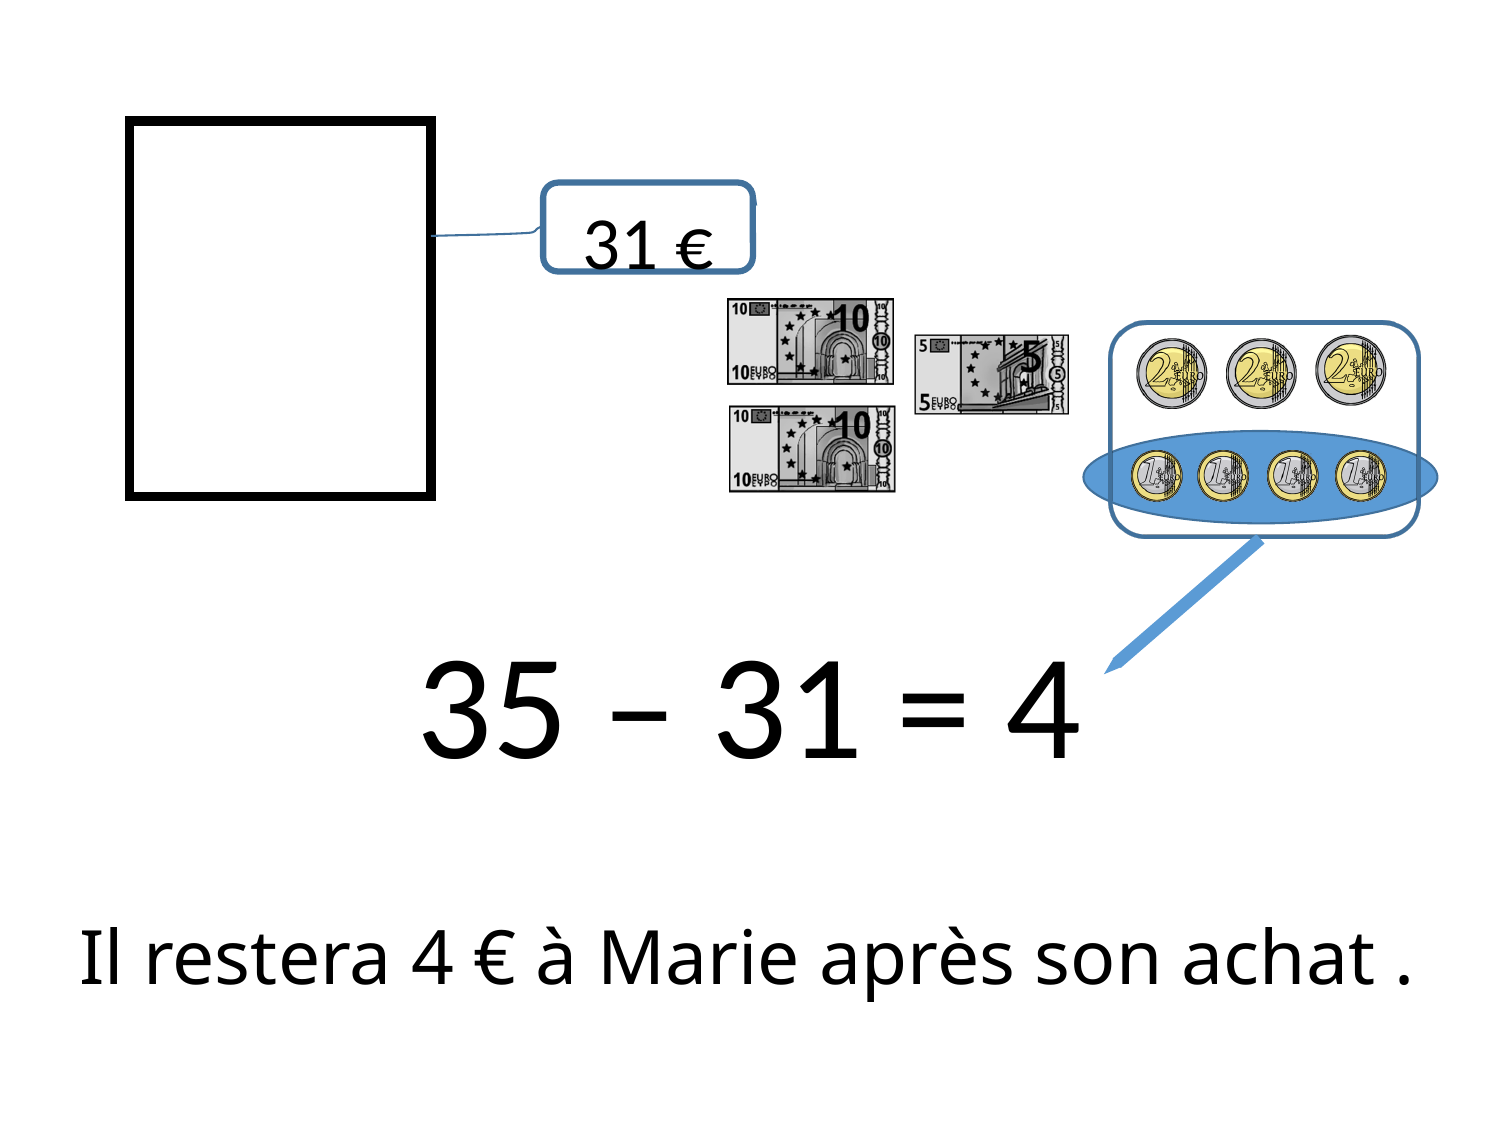

31 €
35 – 31 = 4
Il restera 4 € à Marie après son achat .